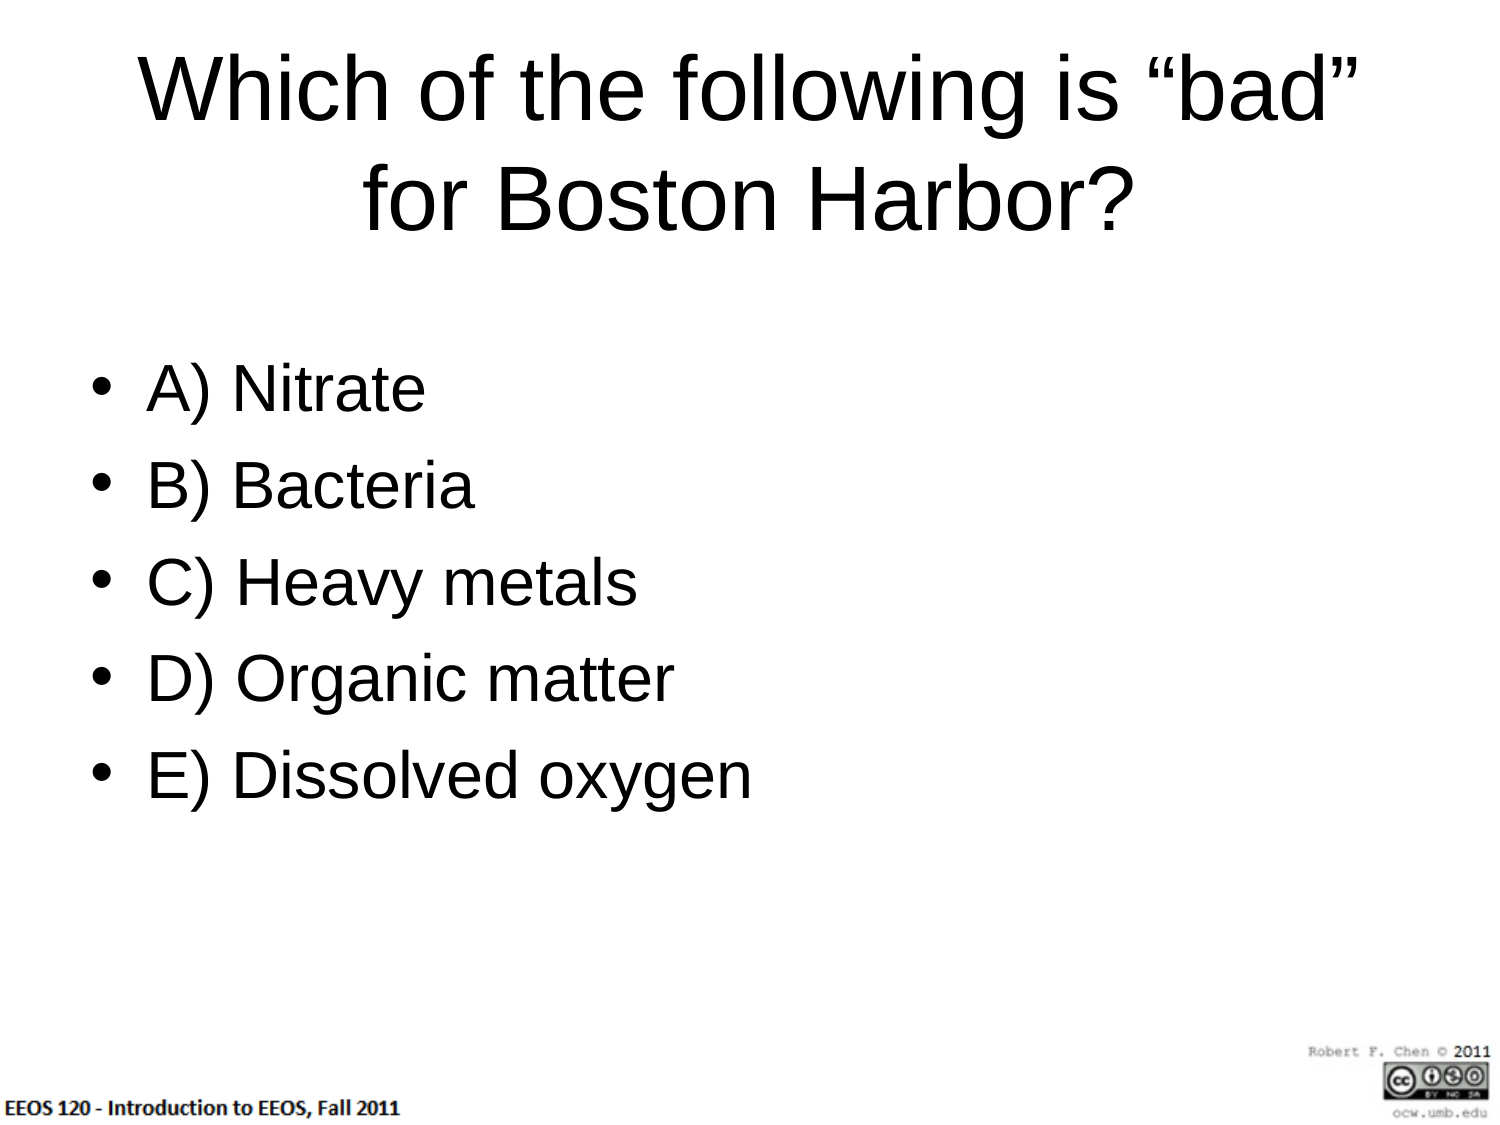

# Which of the following is “bad” for Boston Harbor?
A) Nitrate
B) Bacteria
C) Heavy metals
D) Organic matter
E) Dissolved oxygen